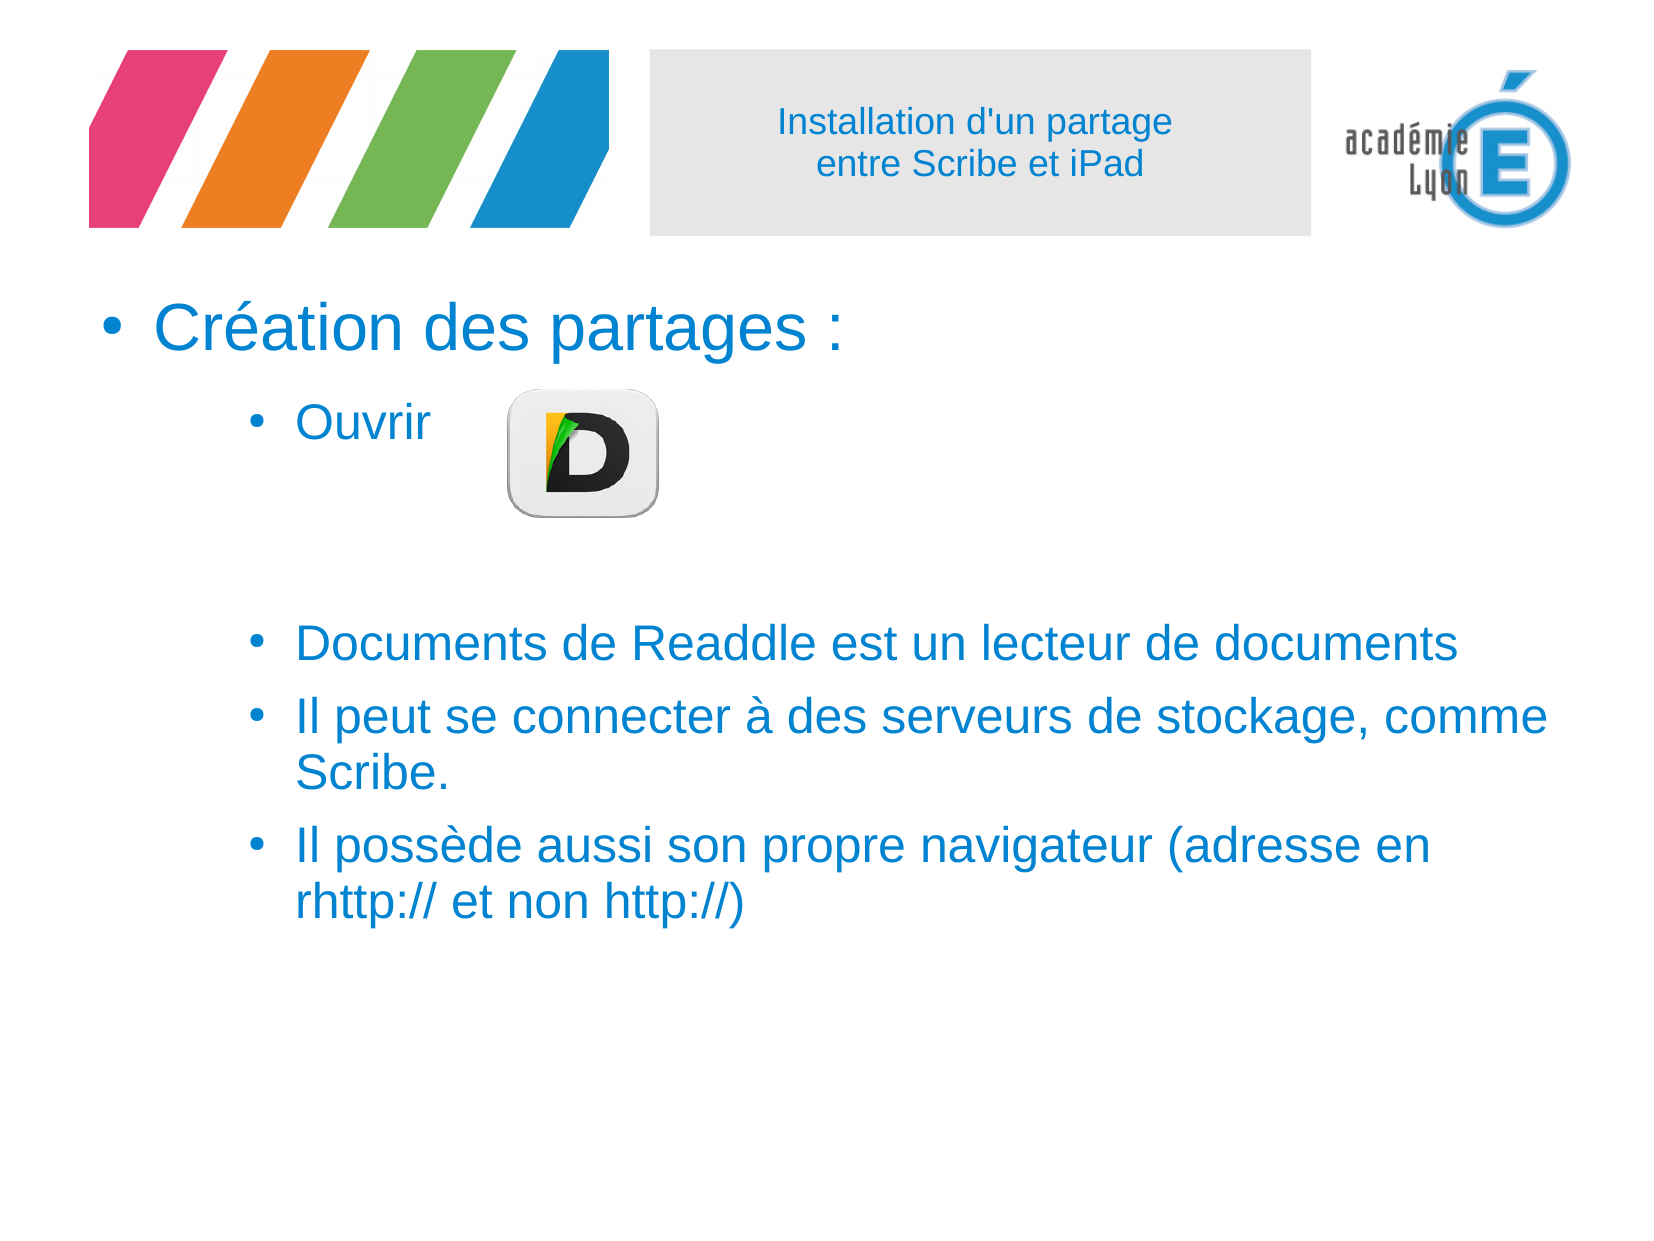

# Installation d'un partage entre Scribe et iPad
Création des partages :
Ouvrir
Documents de Readdle est un lecteur de documents
Il peut se connecter à des serveurs de stockage, comme Scribe.
Il possède aussi son propre navigateur (adresse en rhttp:// et non http://)